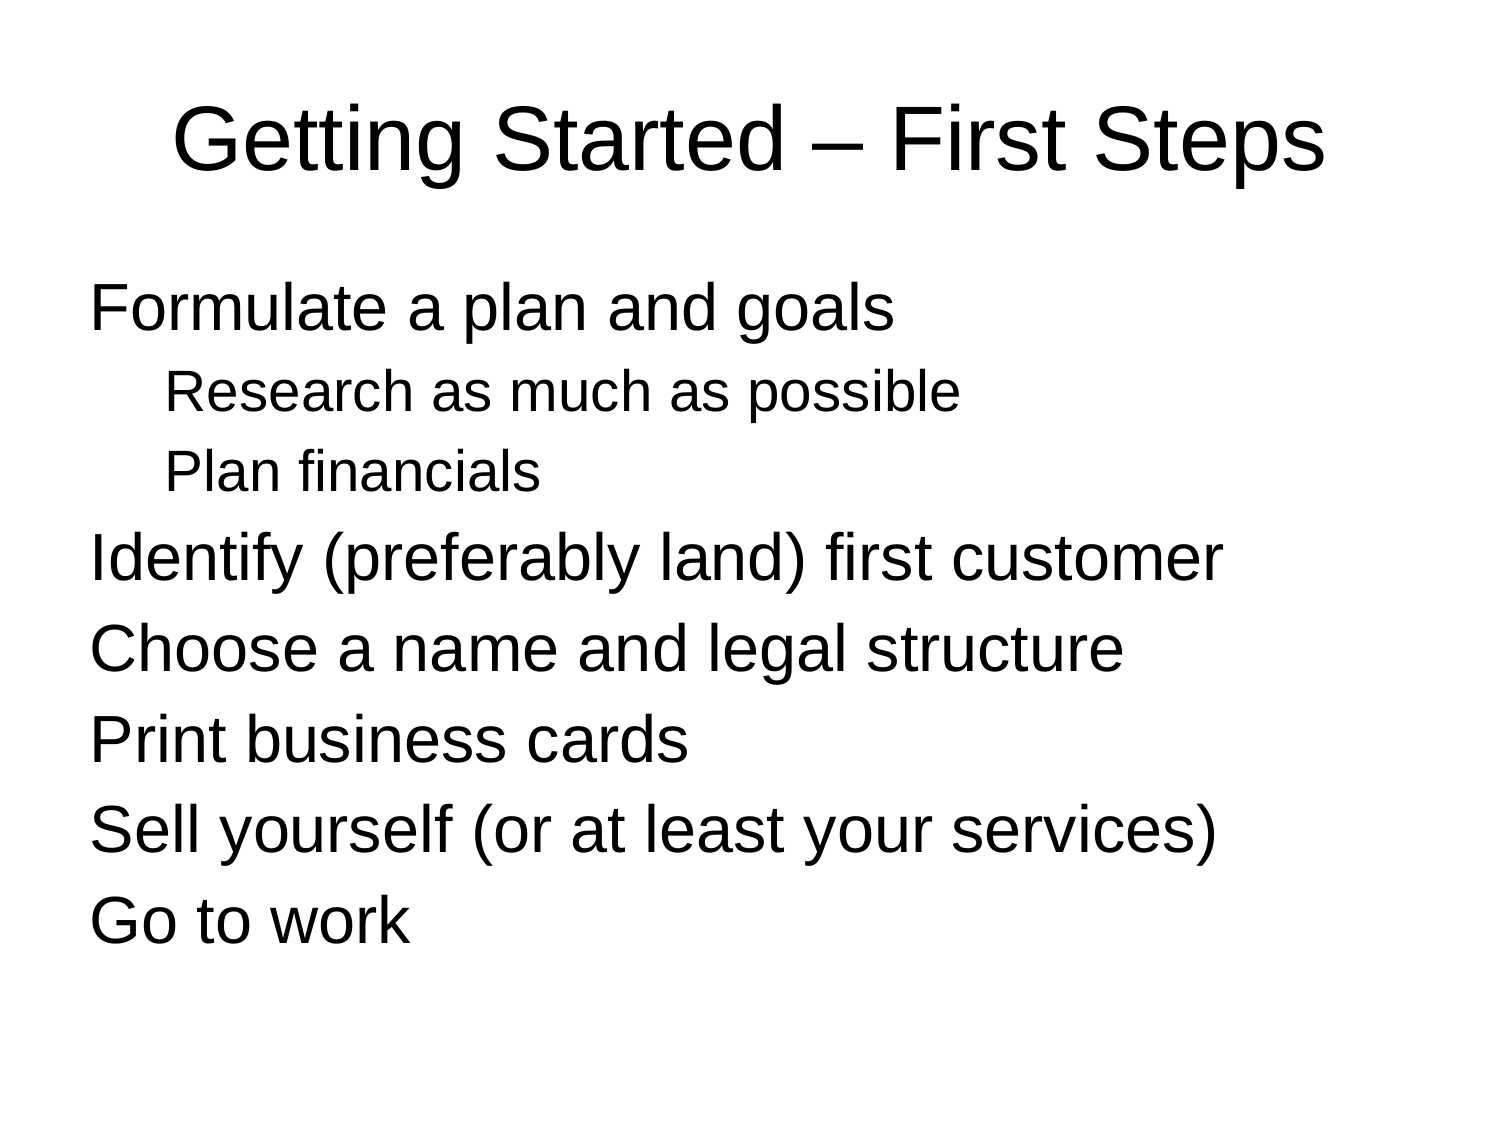

# Getting Started – First Steps
Formulate a plan and goals
Research as much as possible
Plan financials
Identify (preferably land) first customer
Choose a name and legal structure
Print business cards
Sell yourself (or at least your services)
Go to work